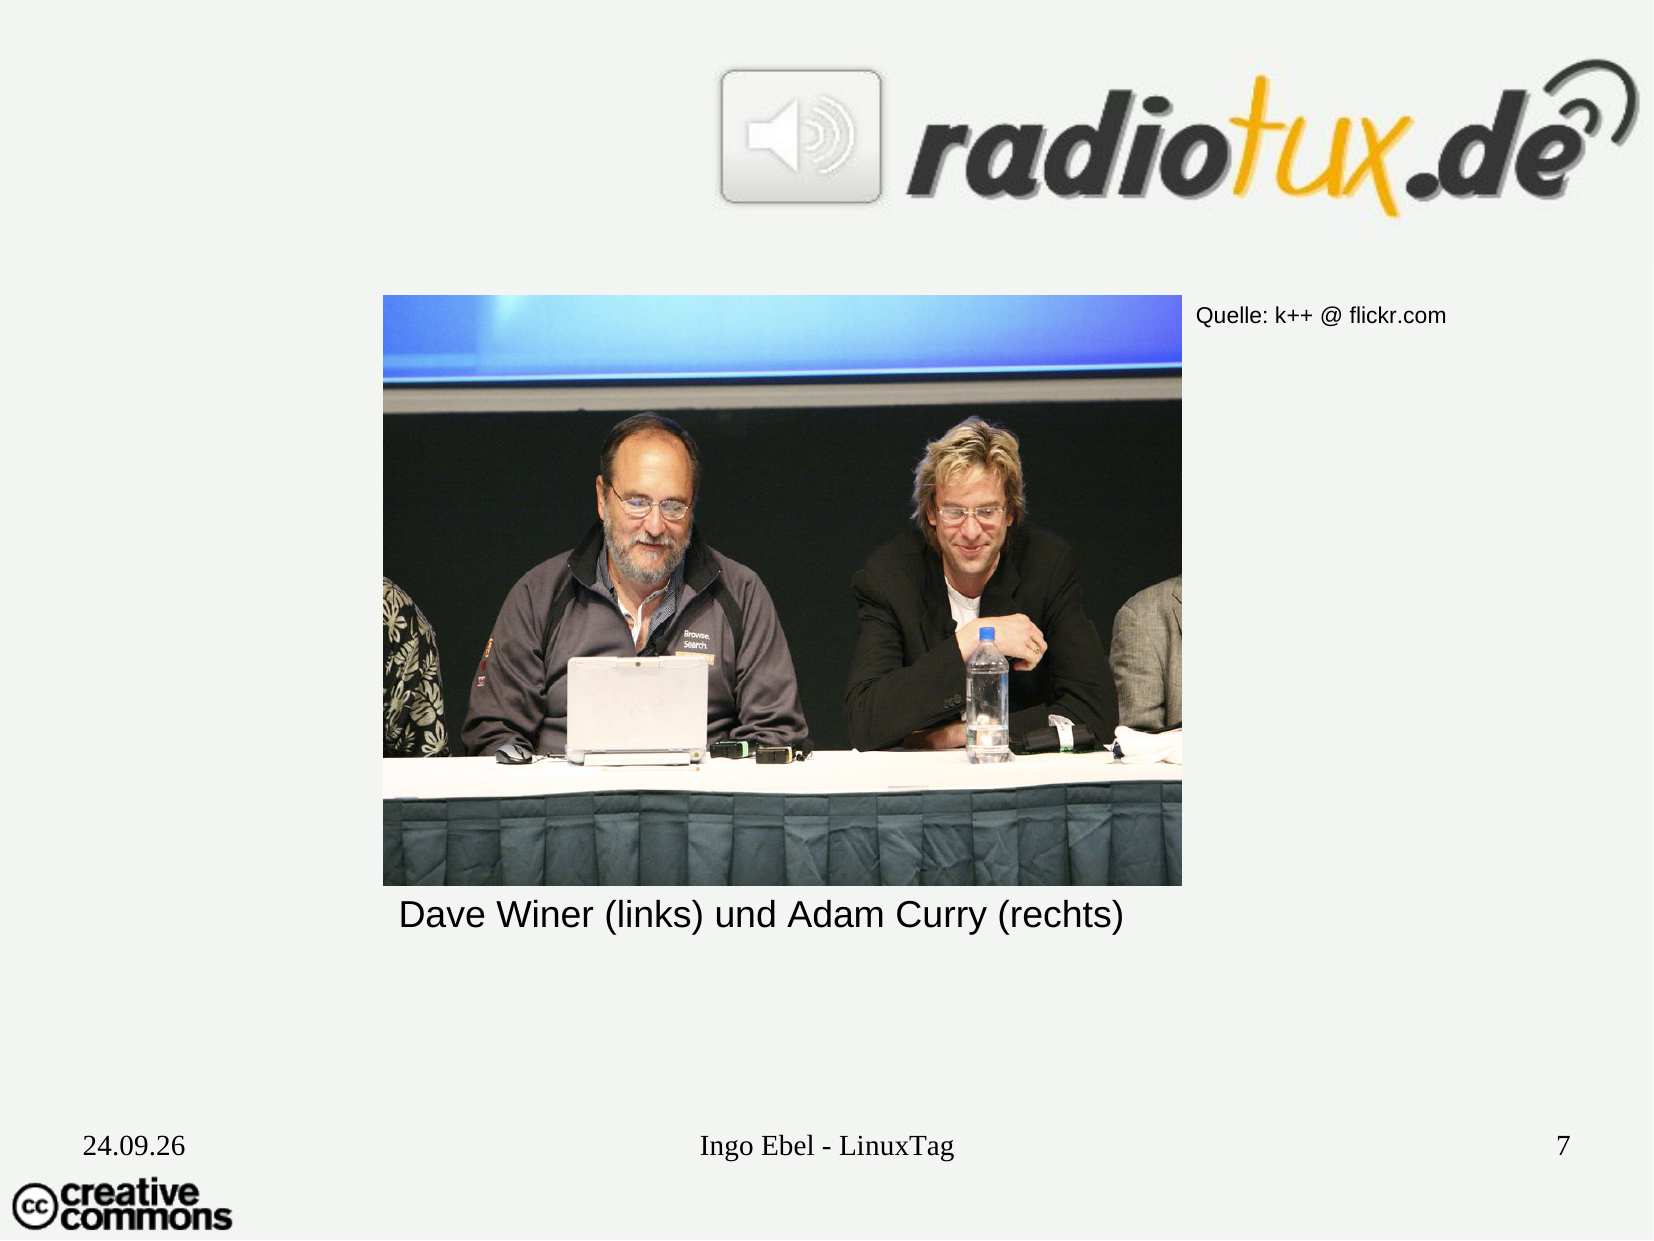

#
Quelle: k++ @ flickr.com
Dave Winer (links) und Adam Curry (rechts)
Ingo Ebel - LinuxTag
7